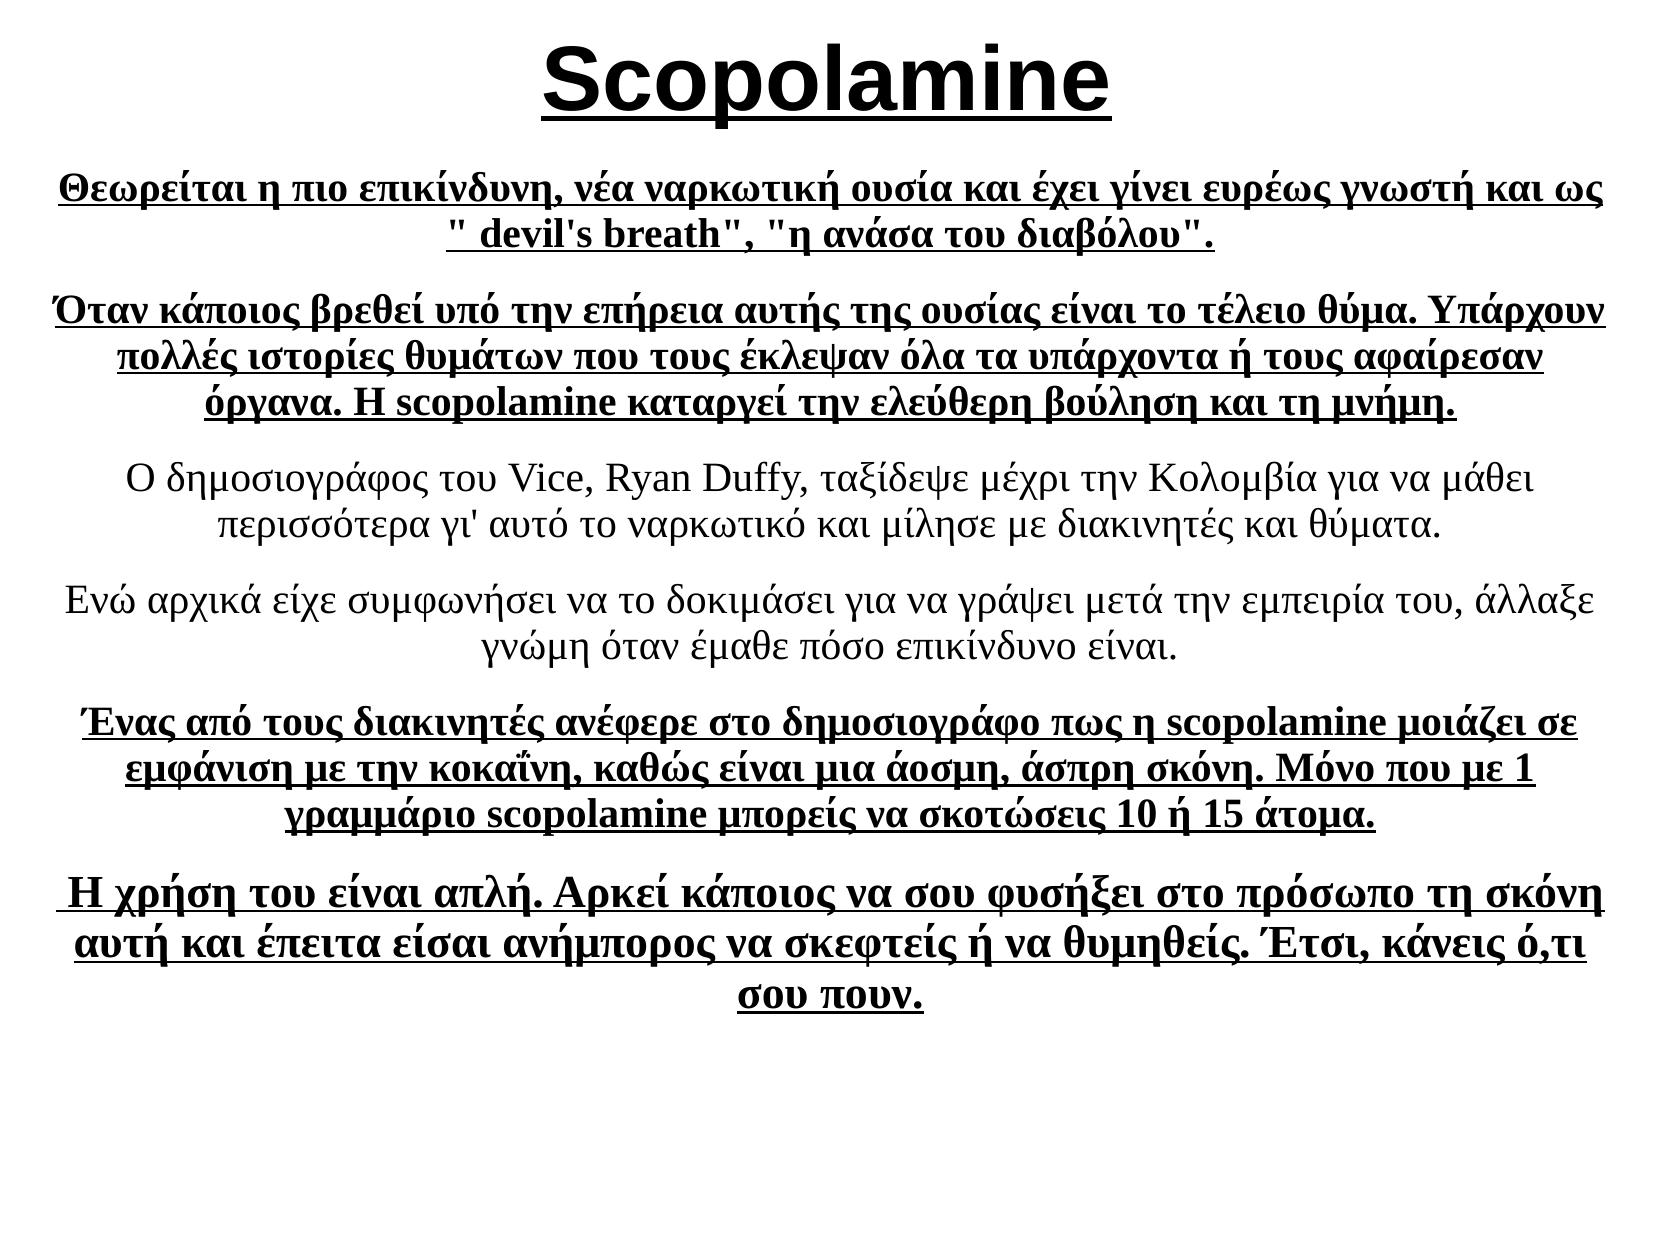

# Scopolamine
Θεωρείται η πιο επικίνδυνη, νέα ναρκωτική ουσία και έχει γίνει ευρέως γνωστή και ως " devil's breath", "η ανάσα του διαβόλου".
Όταν κάποιος βρεθεί υπό την επήρεια αυτής της ουσίας είναι το τέλειο θύμα. Υπάρχουν πολλές ιστορίες θυμάτων που τους έκλεψαν όλα τα υπάρχοντα ή τους αφαίρεσαν όργανα. Η scopolamine καταργεί την ελεύθερη βούληση και τη μνήμη.
Ο δημοσιογράφος του Vice, Ryan Duffy, ταξίδεψε μέχρι την Κολομβία για να μάθει περισσότερα γι' αυτό το ναρκωτικό και μίλησε με διακινητές και θύματα.
Ενώ αρχικά είχε συμφωνήσει να το δοκιμάσει για να γράψει μετά την εμπειρία του, άλλαξε γνώμη όταν έμαθε πόσο επικίνδυνο είναι.
Ένας από τους διακινητές ανέφερε στο δημοσιογράφο πως η scopolamine μοιάζει σε εμφάνιση με την κοκαΐνη, καθώς είναι μια άοσμη, άσπρη σκόνη. Μόνο που με 1 γραμμάριο scopolamine μπορείς να σκοτώσεις 10 ή 15 άτομα.
 Η χρήση του είναι απλή. Αρκεί κάποιος να σου φυσήξει στο πρόσωπο τη σκόνη αυτή και έπειτα είσαι ανήμπορος να σκεφτείς ή να θυμηθείς. Έτσι, κάνεις ό,τι σου πουν.